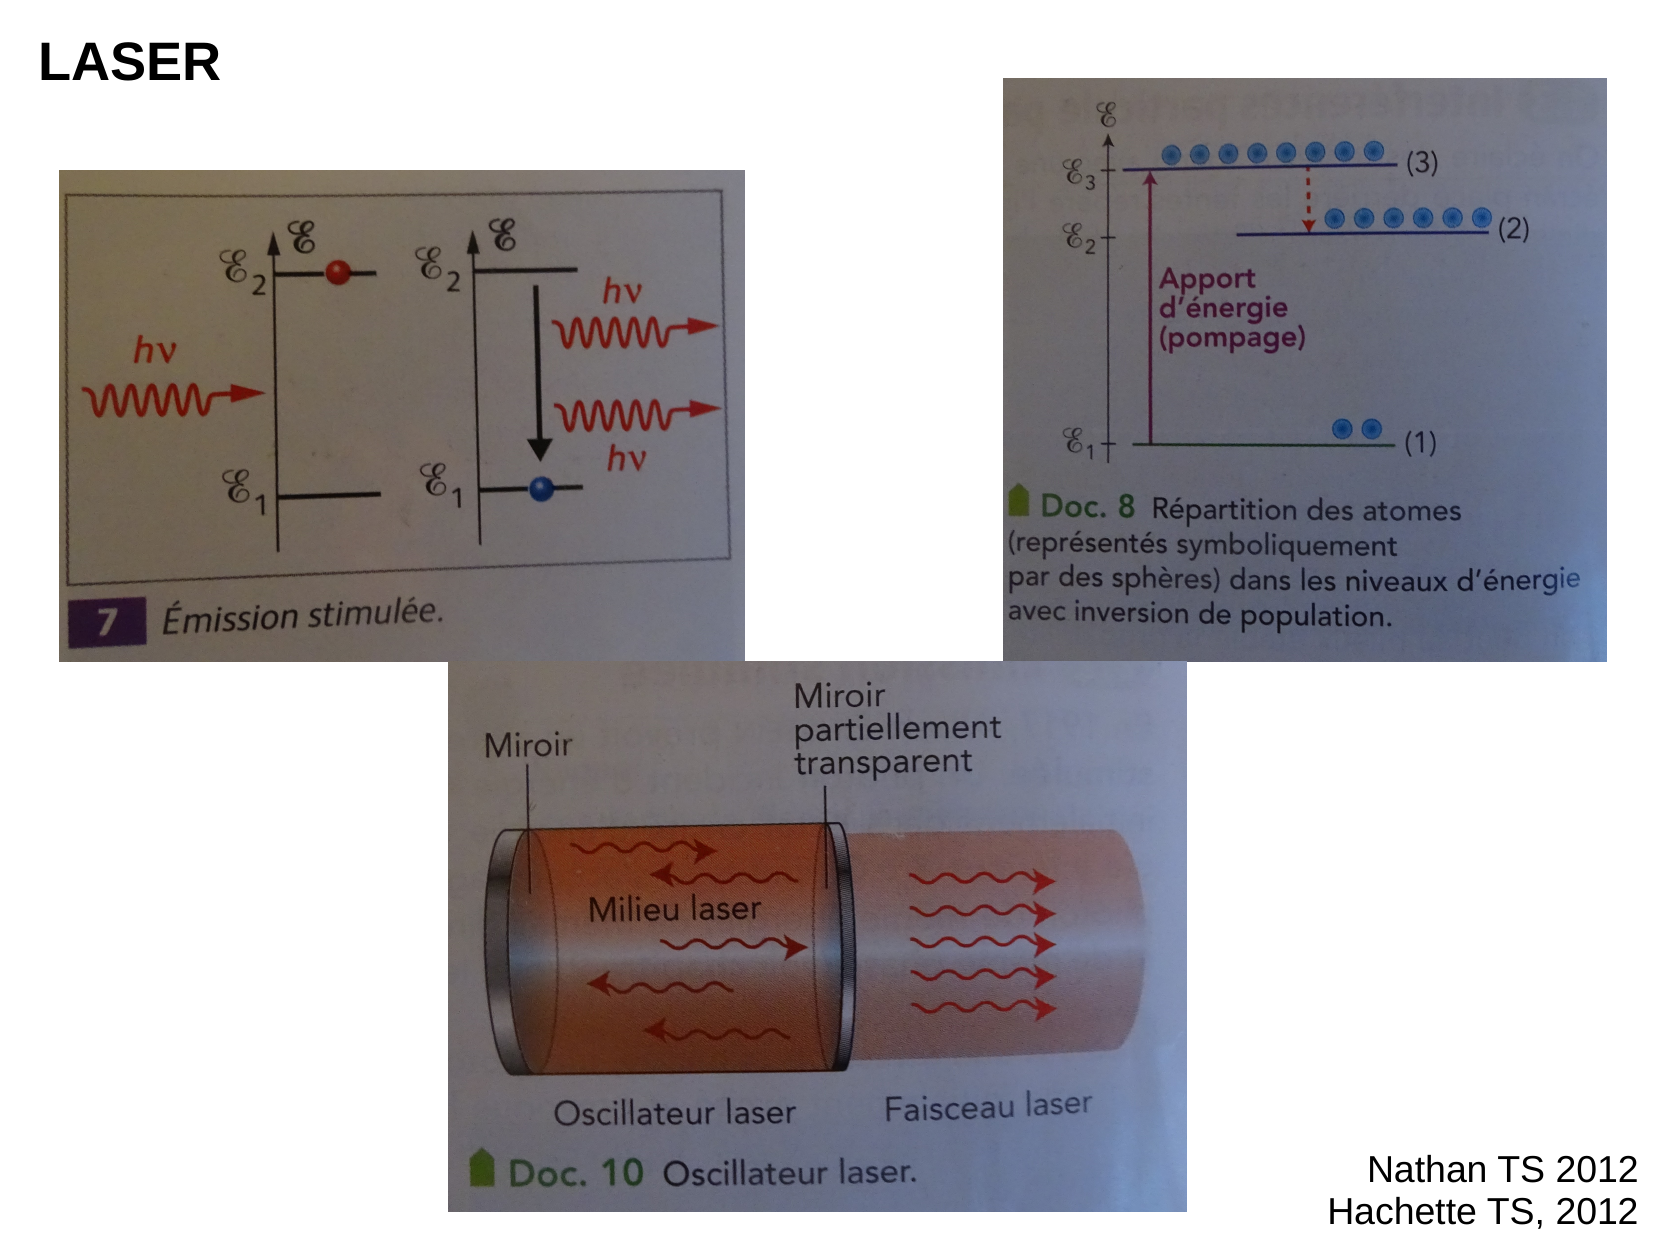

LASER
Nathan TS 2012
Hachette TS, 2012